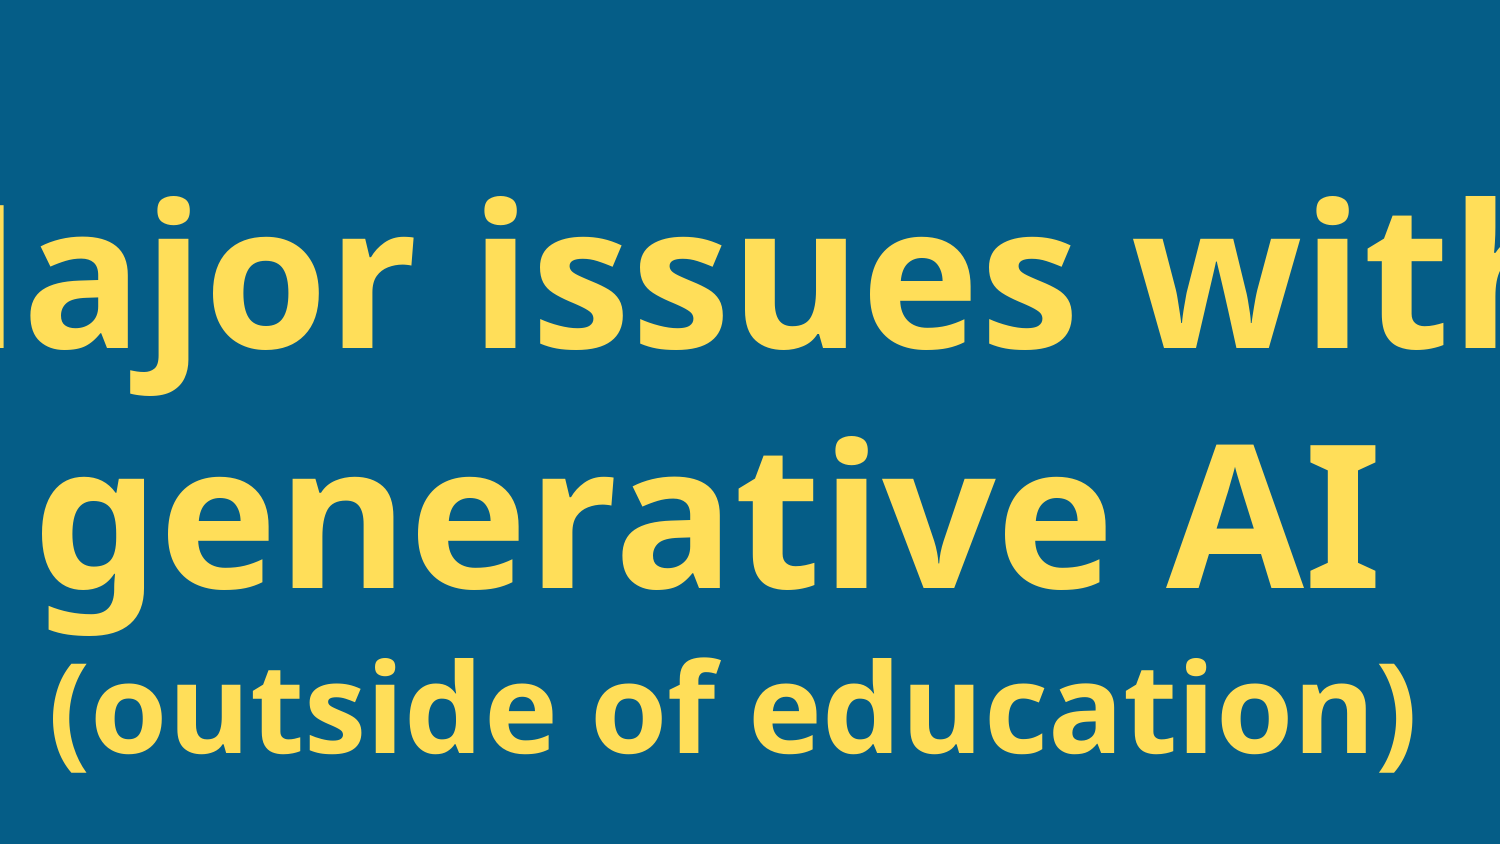

Major issues with
generative AI
(outside of education)